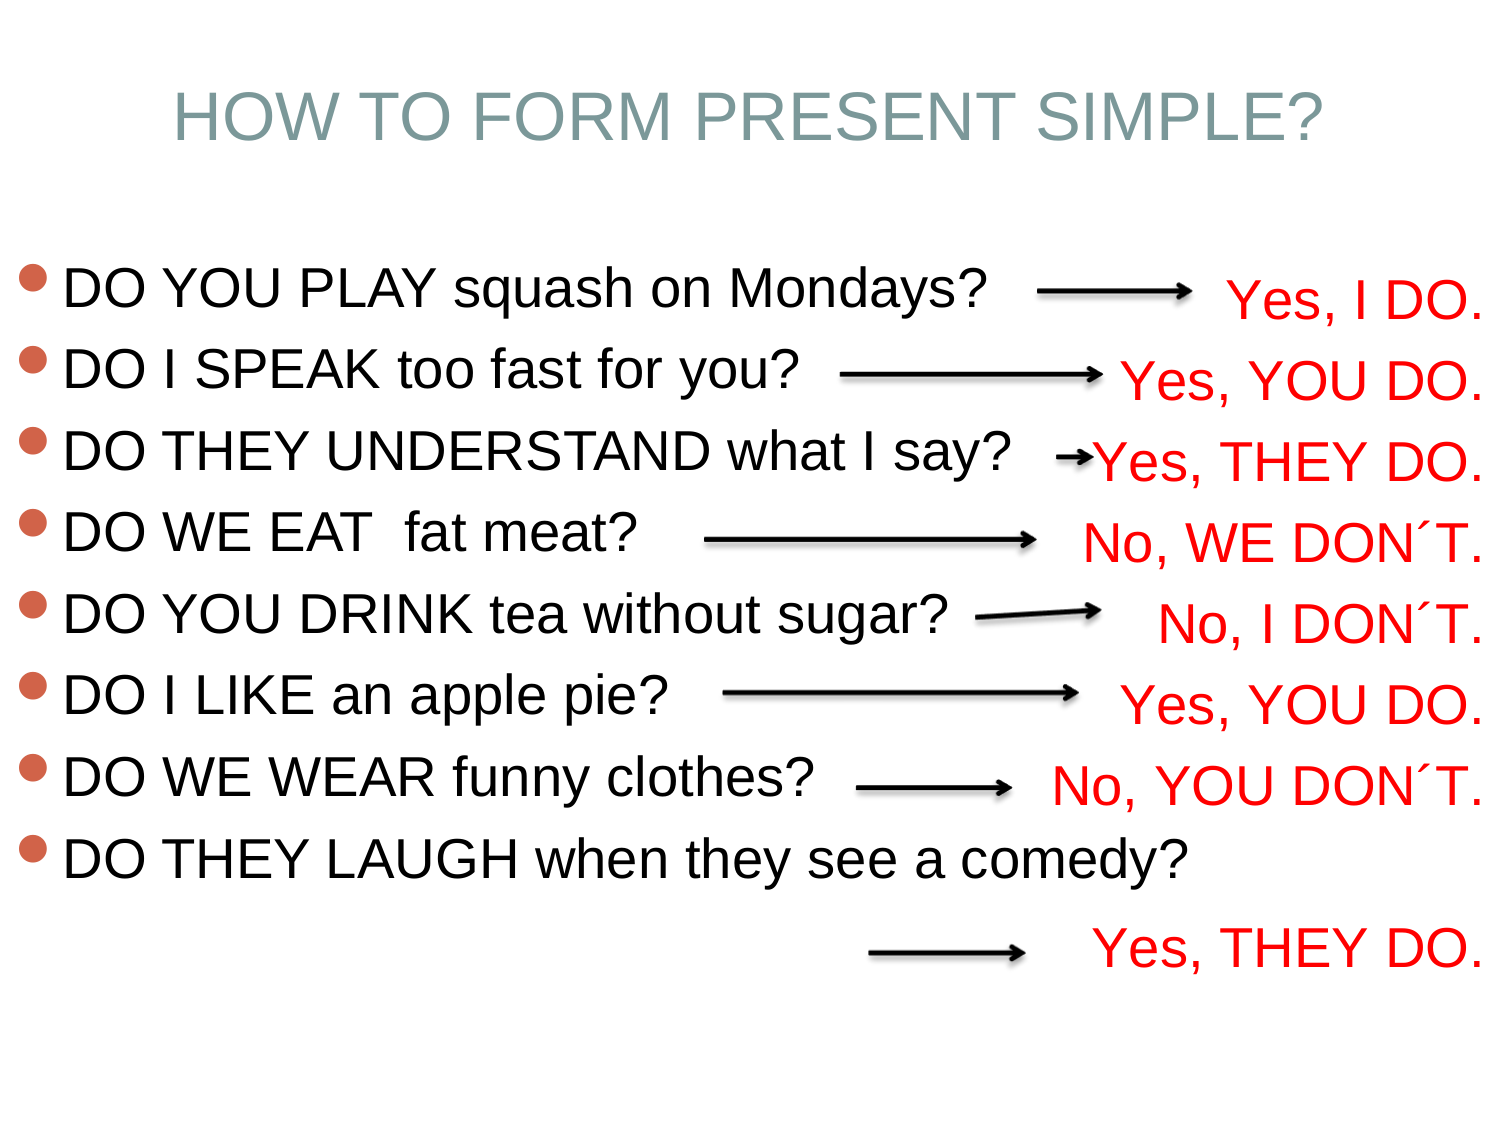

# HOW TO FORM PRESENT SIMPLE?
DO YOU PLAY squash on Mondays?
DO I SPEAK too fast for you?
DO THEY UNDERSTAND what I say?
DO WE EAT fat meat?
DO YOU DRINK tea without sugar?
DO I LIKE an apple pie?
DO WE WEAR funny clothes?
DO THEY LAUGH when they see a comedy?
Yes, I DO.
Yes, YOU DO.
Yes, THEY DO.
No, WE DON´T.
No, I DON´T.
Yes, YOU DO.
No, YOU DON´T.
Yes, THEY DO.